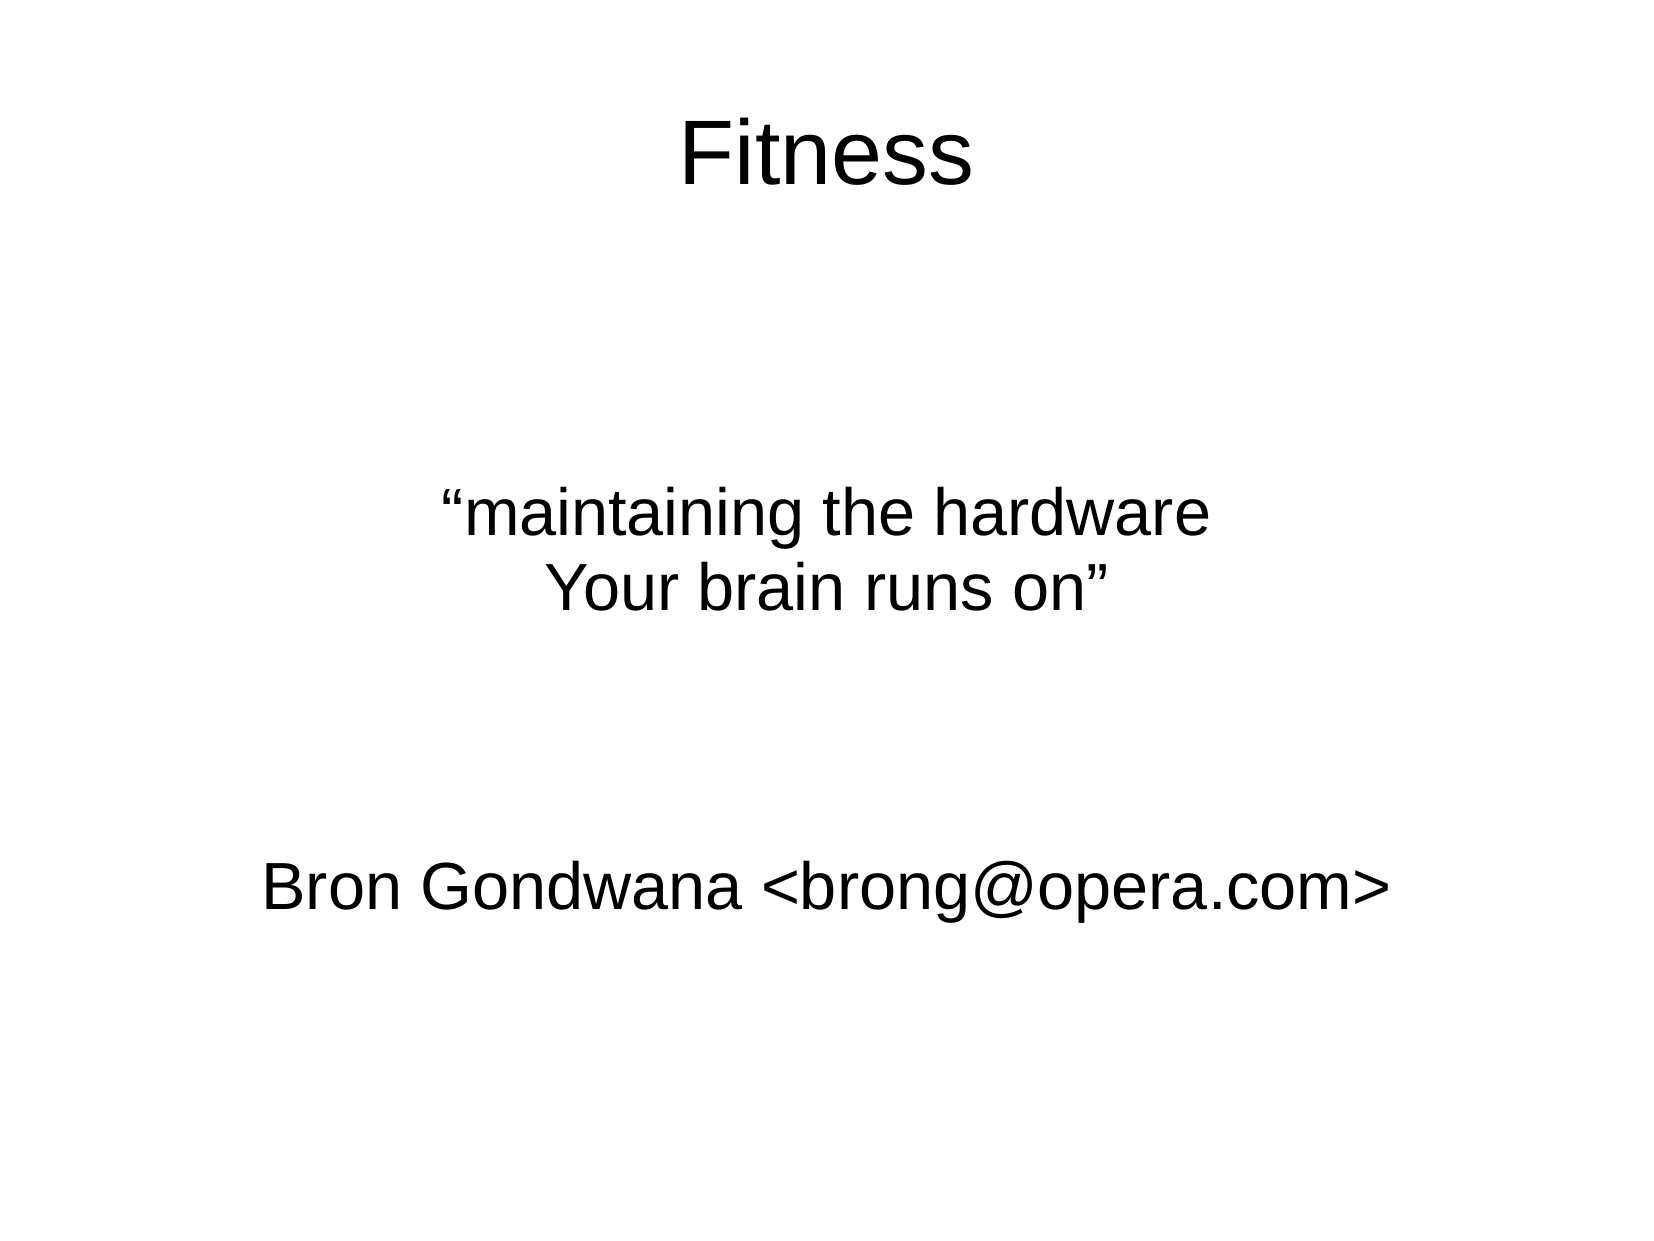

# Fitness
“maintaining the hardware
Your brain runs on”
Bron Gondwana <brong@opera.com>